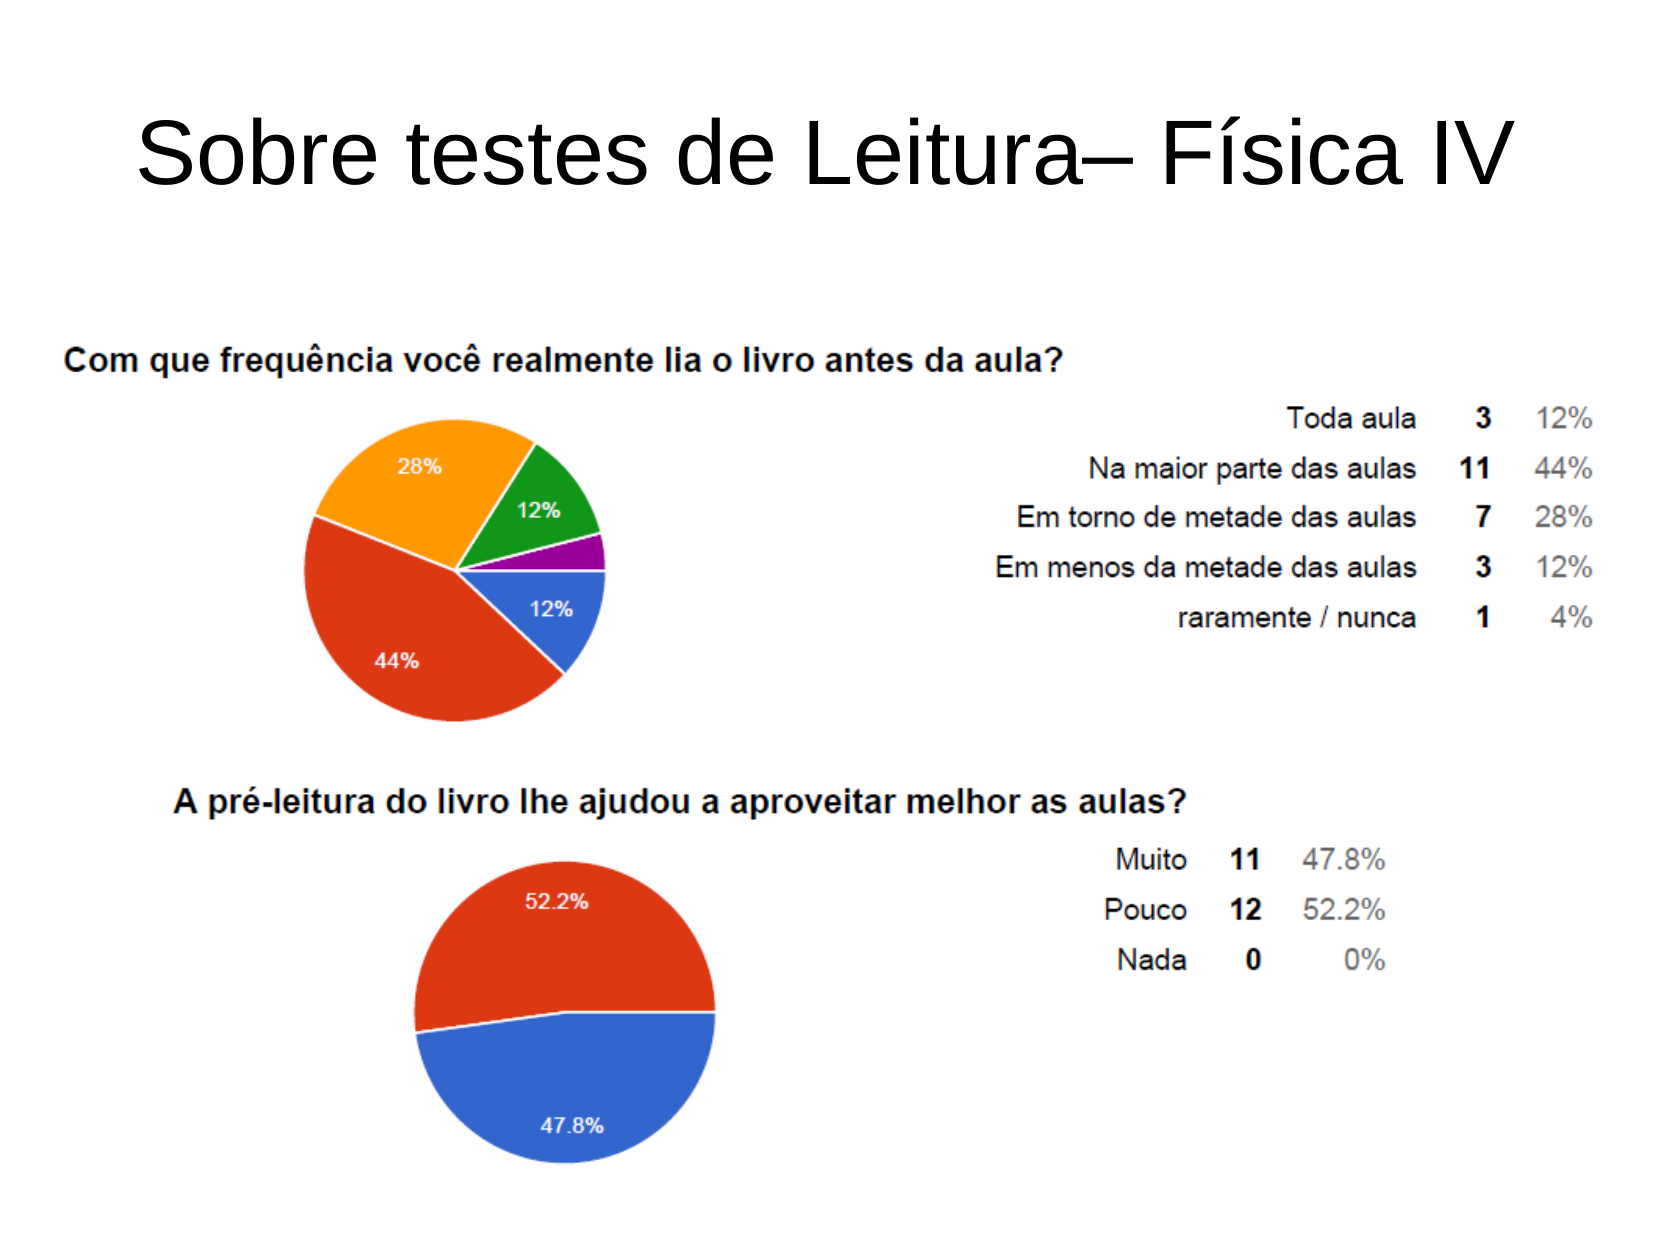

# Sobre testes de Leitura– Física IV